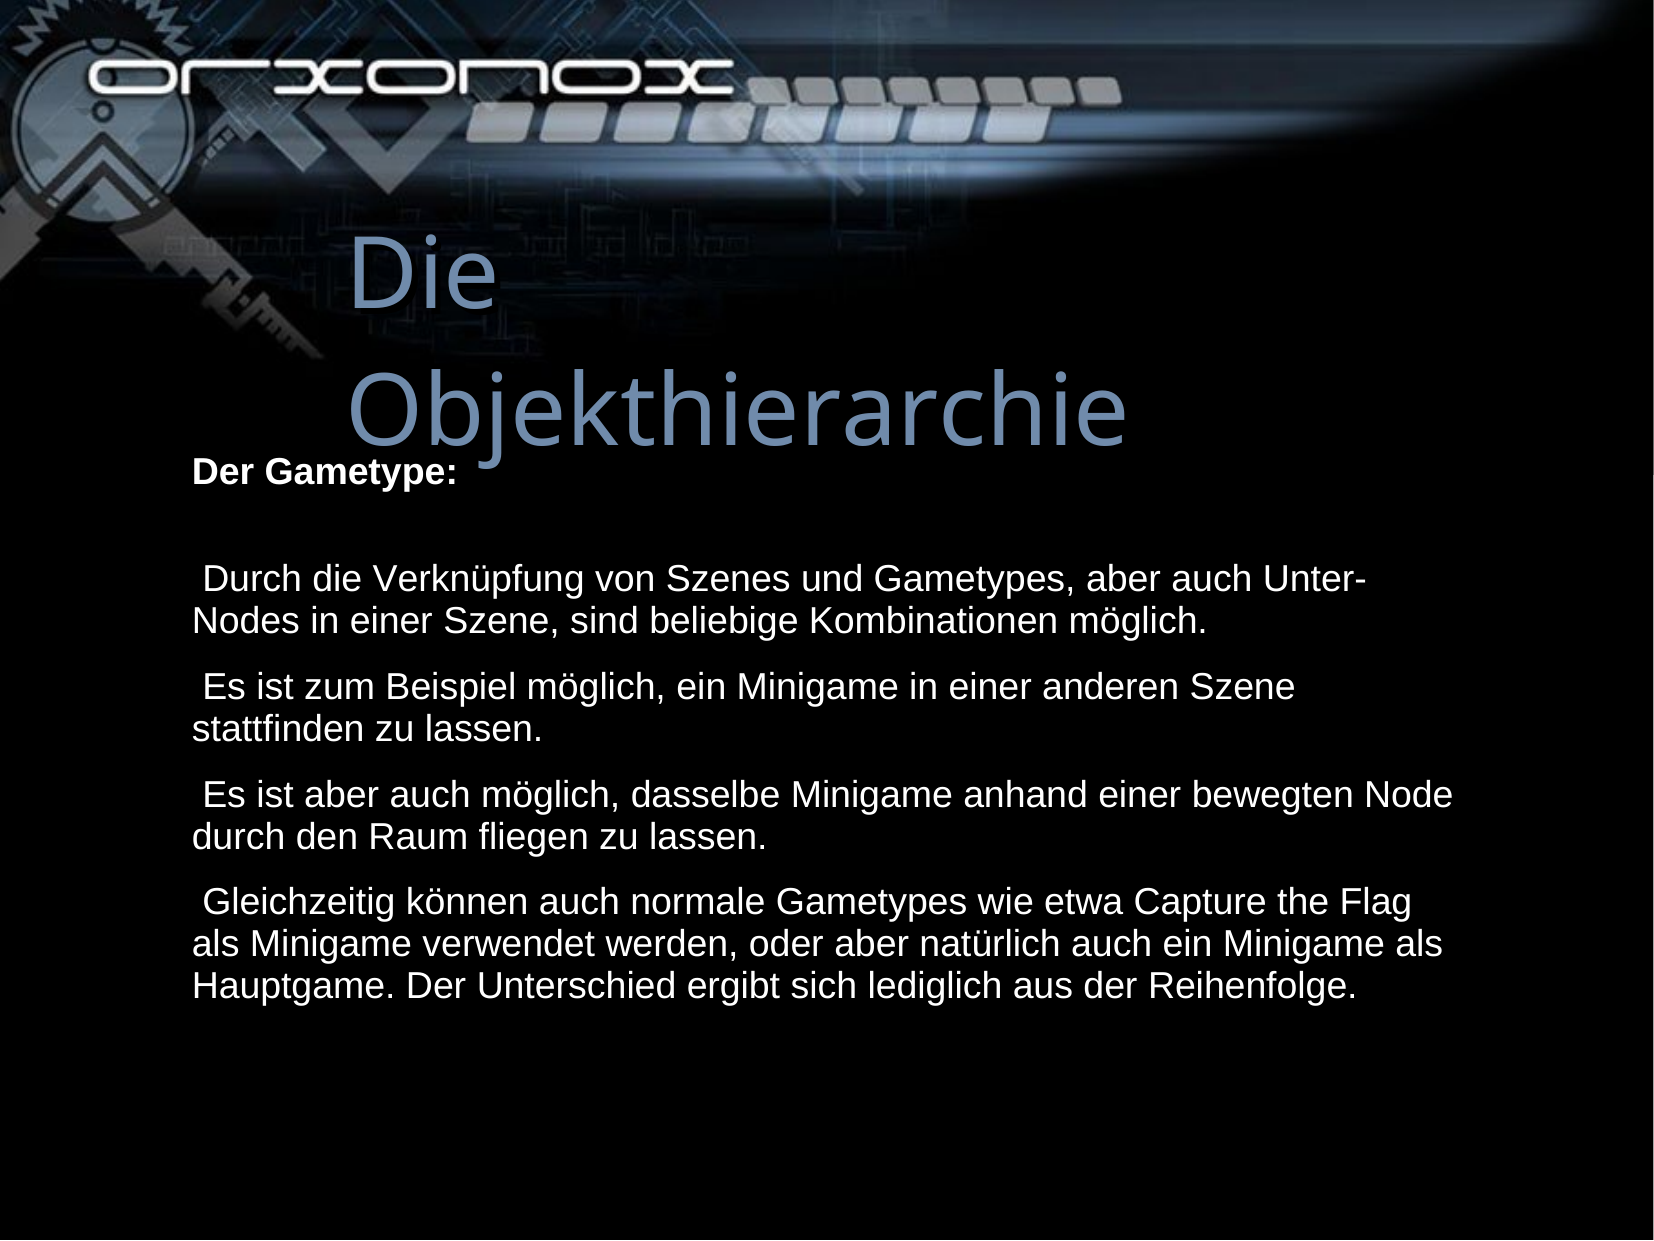

Die Objekthierarchie
Der Gametype:
 Durch die Verknüpfung von Szenes und Gametypes, aber auch Unter-Nodes in einer Szene, sind beliebige Kombinationen möglich.
 Es ist zum Beispiel möglich, ein Minigame in einer anderen Szene stattfinden zu lassen.
 Es ist aber auch möglich, dasselbe Minigame anhand einer bewegten Node durch den Raum fliegen zu lassen.
 Gleichzeitig können auch normale Gametypes wie etwa Capture the Flag als Minigame verwendet werden, oder aber natürlich auch ein Minigame als Hauptgame. Der Unterschied ergibt sich lediglich aus der Reihenfolge.